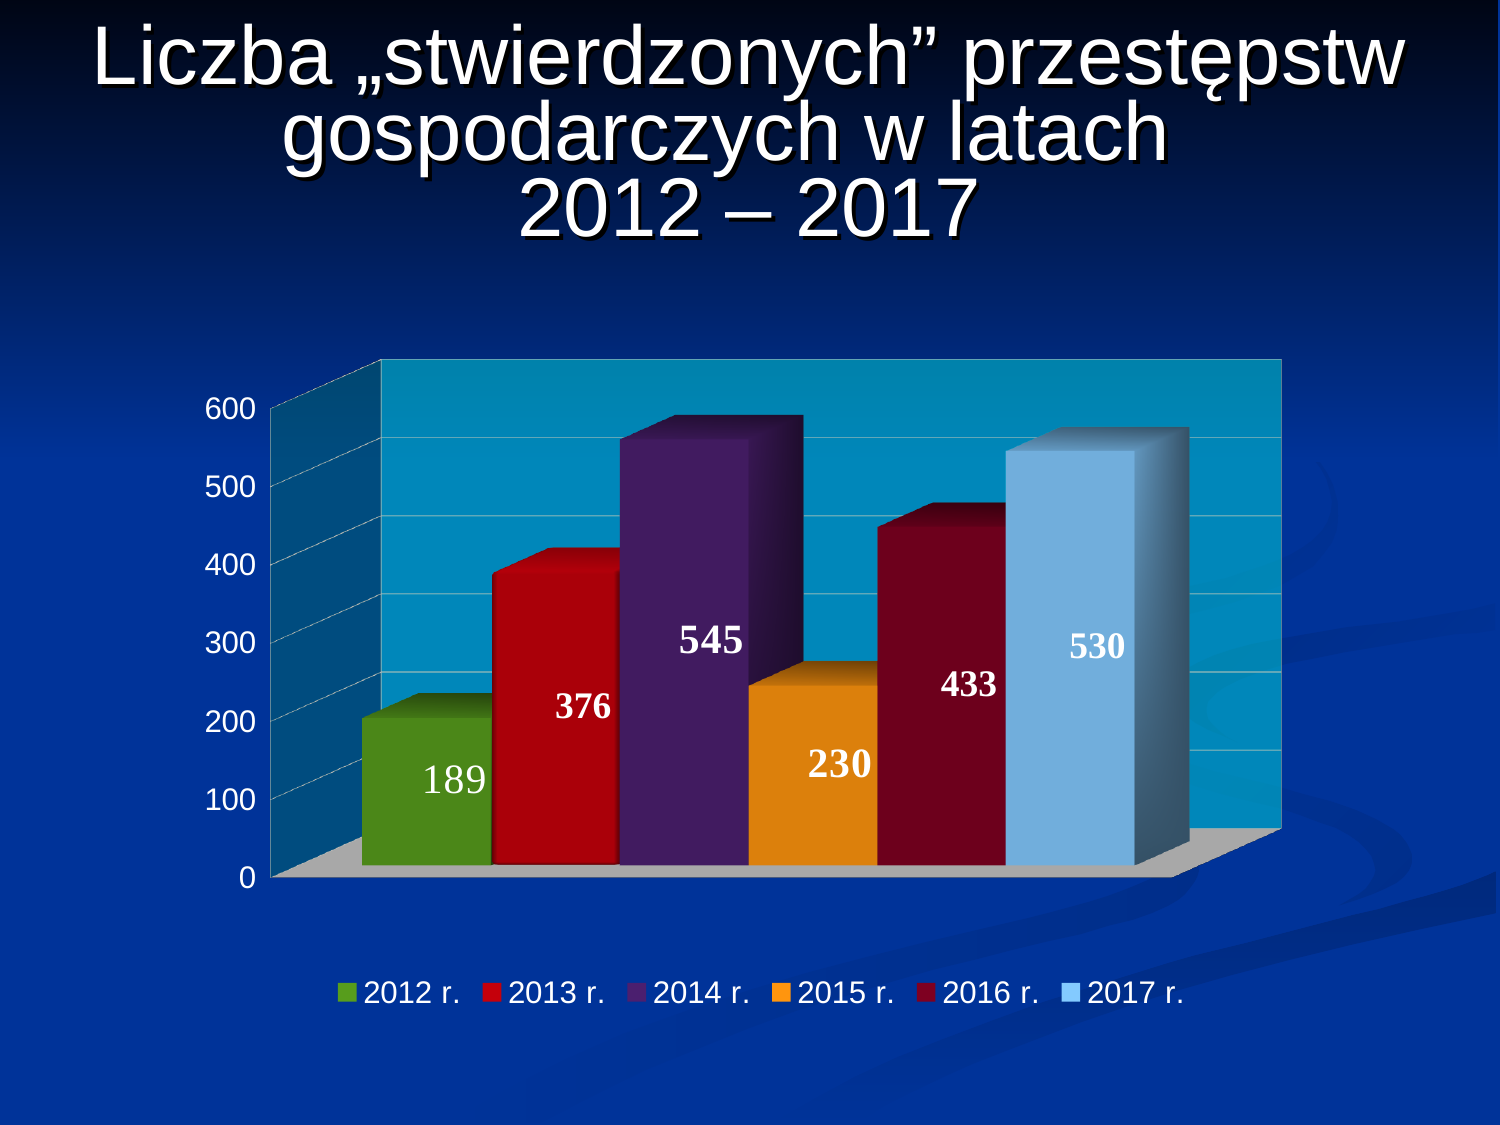

# Liczba „stwierdzonych” przestępstw gospodarczych w latach 2012 – 2017
[unsupported chart]